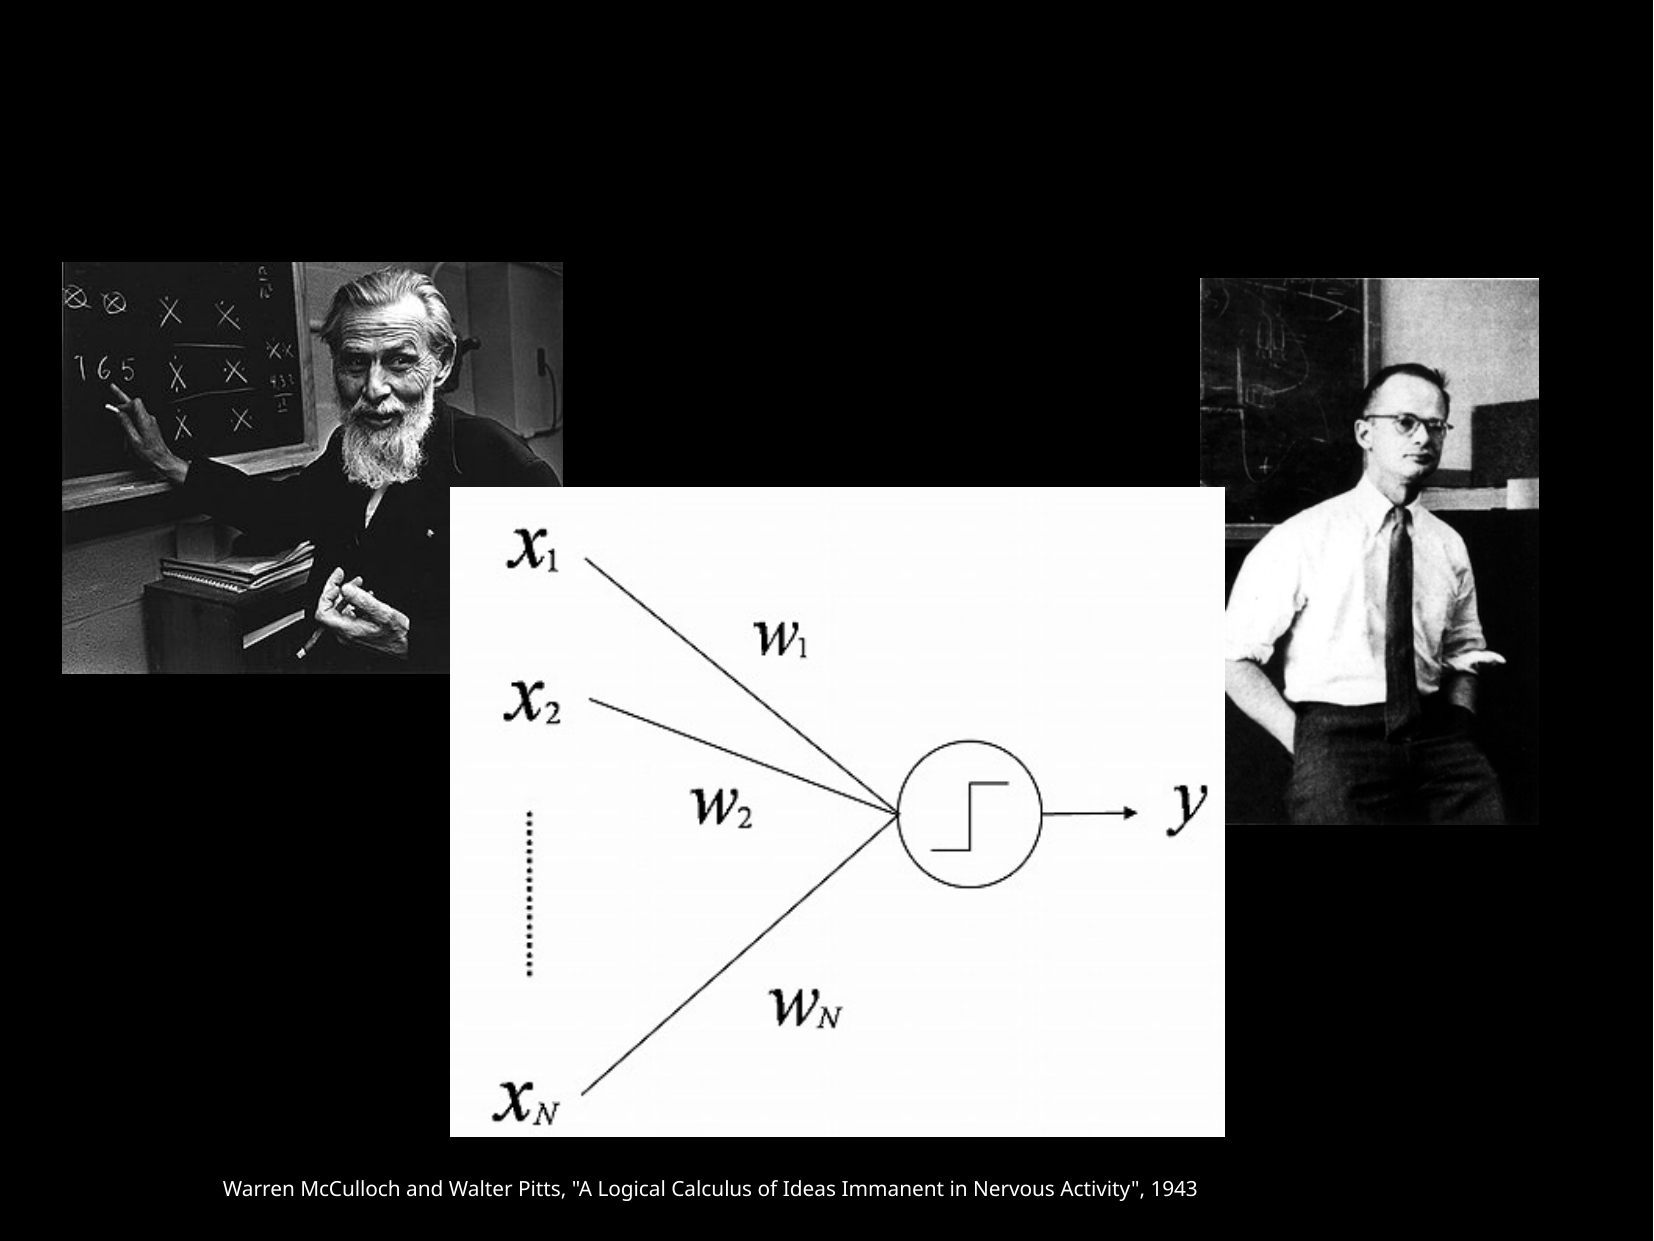

Warren McCulloch and Walter Pitts, "A Logical Calculus of Ideas Immanent in Nervous Activity", 1943